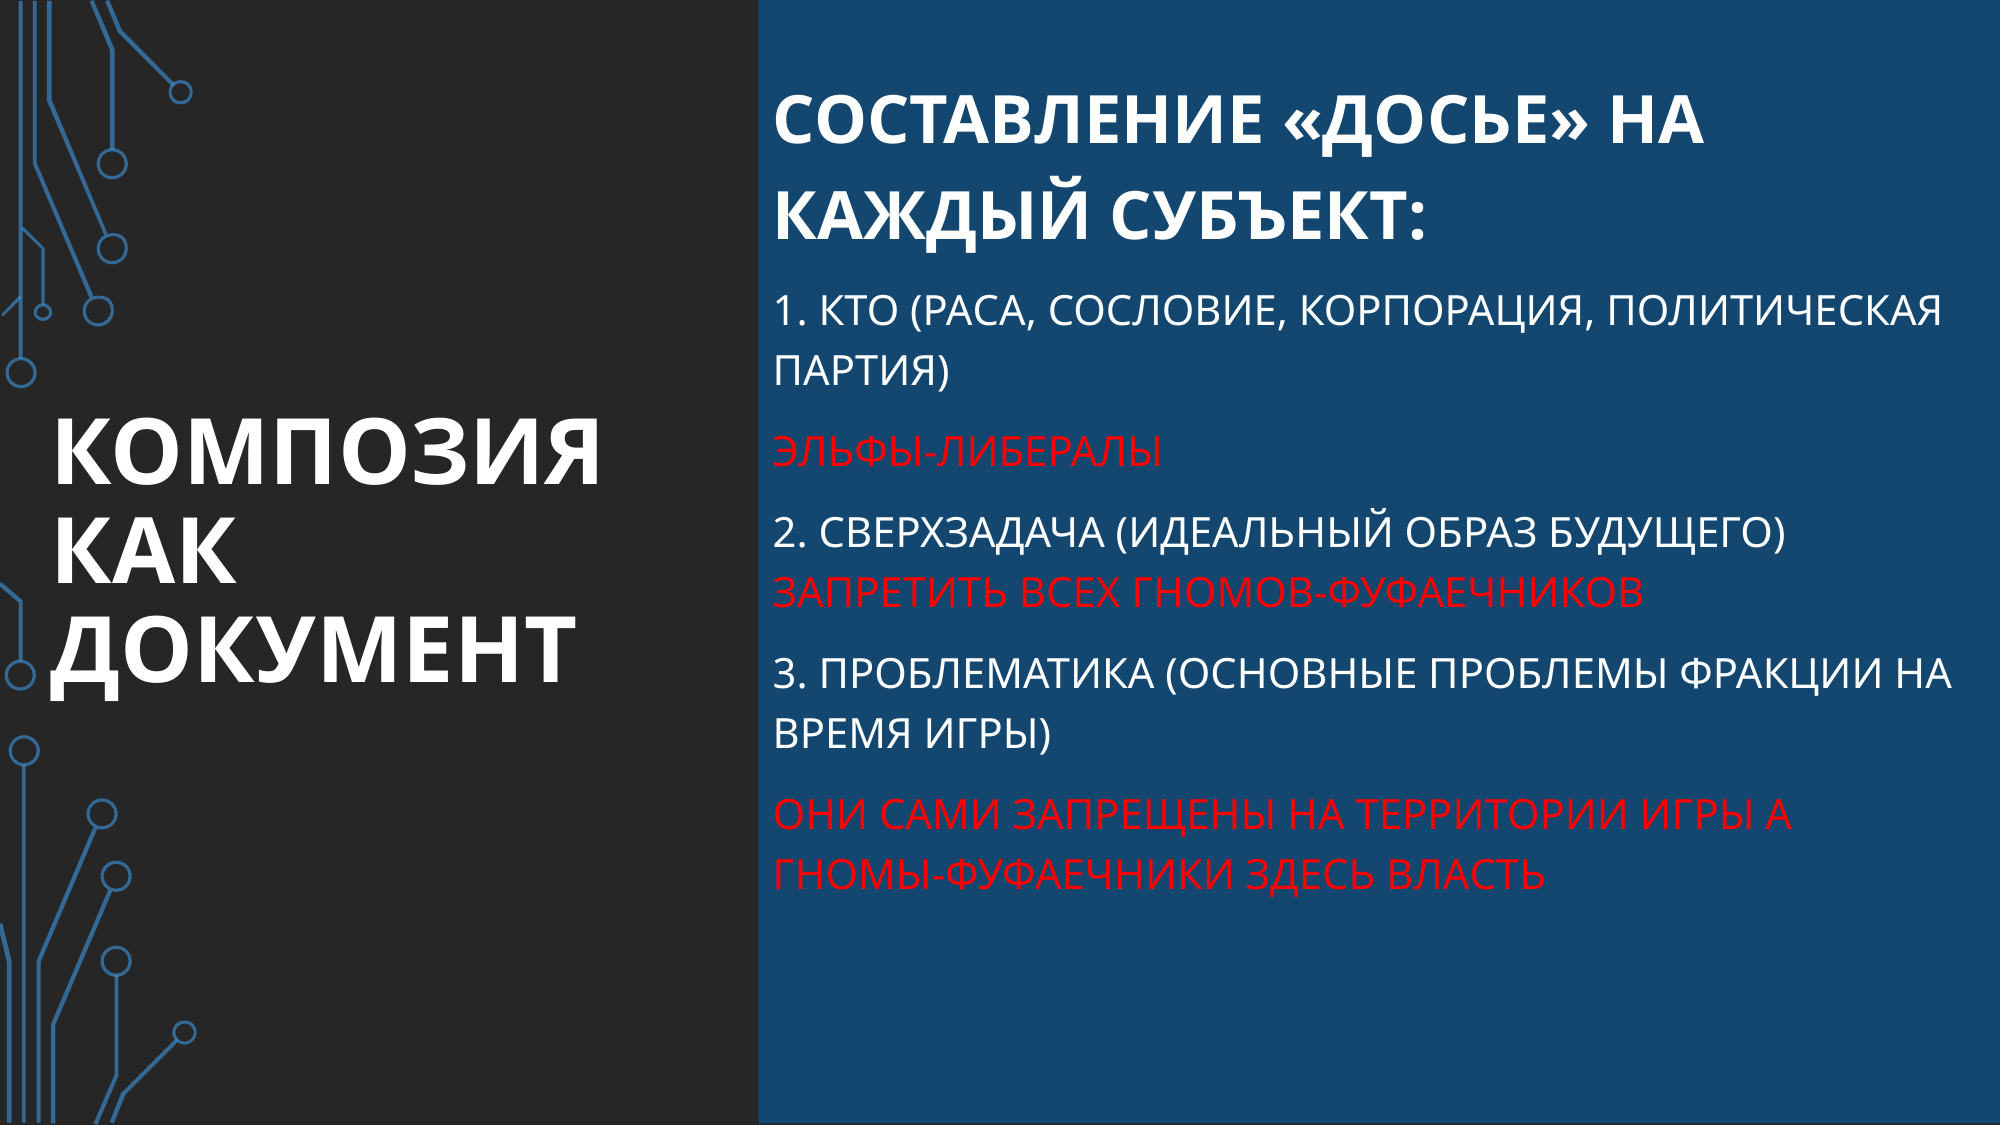

композИЯ КАК ДОКУМЕНТ
# СОСТАВЛЕНИЕ «ДОСЬЕ» НА КАЖДЫЙ СУБЪЕКТ:
1. кТО (РАСА, СОСЛОВИЕ, КОРПОРАЦИЯ, ПОЛИТИЧЕСКАЯ ПАРТИЯ)
ЭЛЬФЫ-ЛИБЕРАЛЫ
2. СВЕРХЗАДАЧА (ИДЕАЛЬНЫЙ ОБРАЗ БУДУЩЕГО) ЗАПРЕТИТЬ ВСЕХ ГНОМОВ-ФУФАЕЧНИКОВ
3. пРОБЛЕМАТИКА (ОСНОВНЫЕ ПРОБЛЕМЫ ФРАКЦИИ НА ВРЕМЯ ИГРЫ)
ОНИ САМИ ЗАПРЕЩЕНЫ НА ТЕРРИТОРИИ ИГРЫ А ГНОМЫ-ФУФАЕЧНИКИ ЗДЕСЬ ВЛАСТЬ